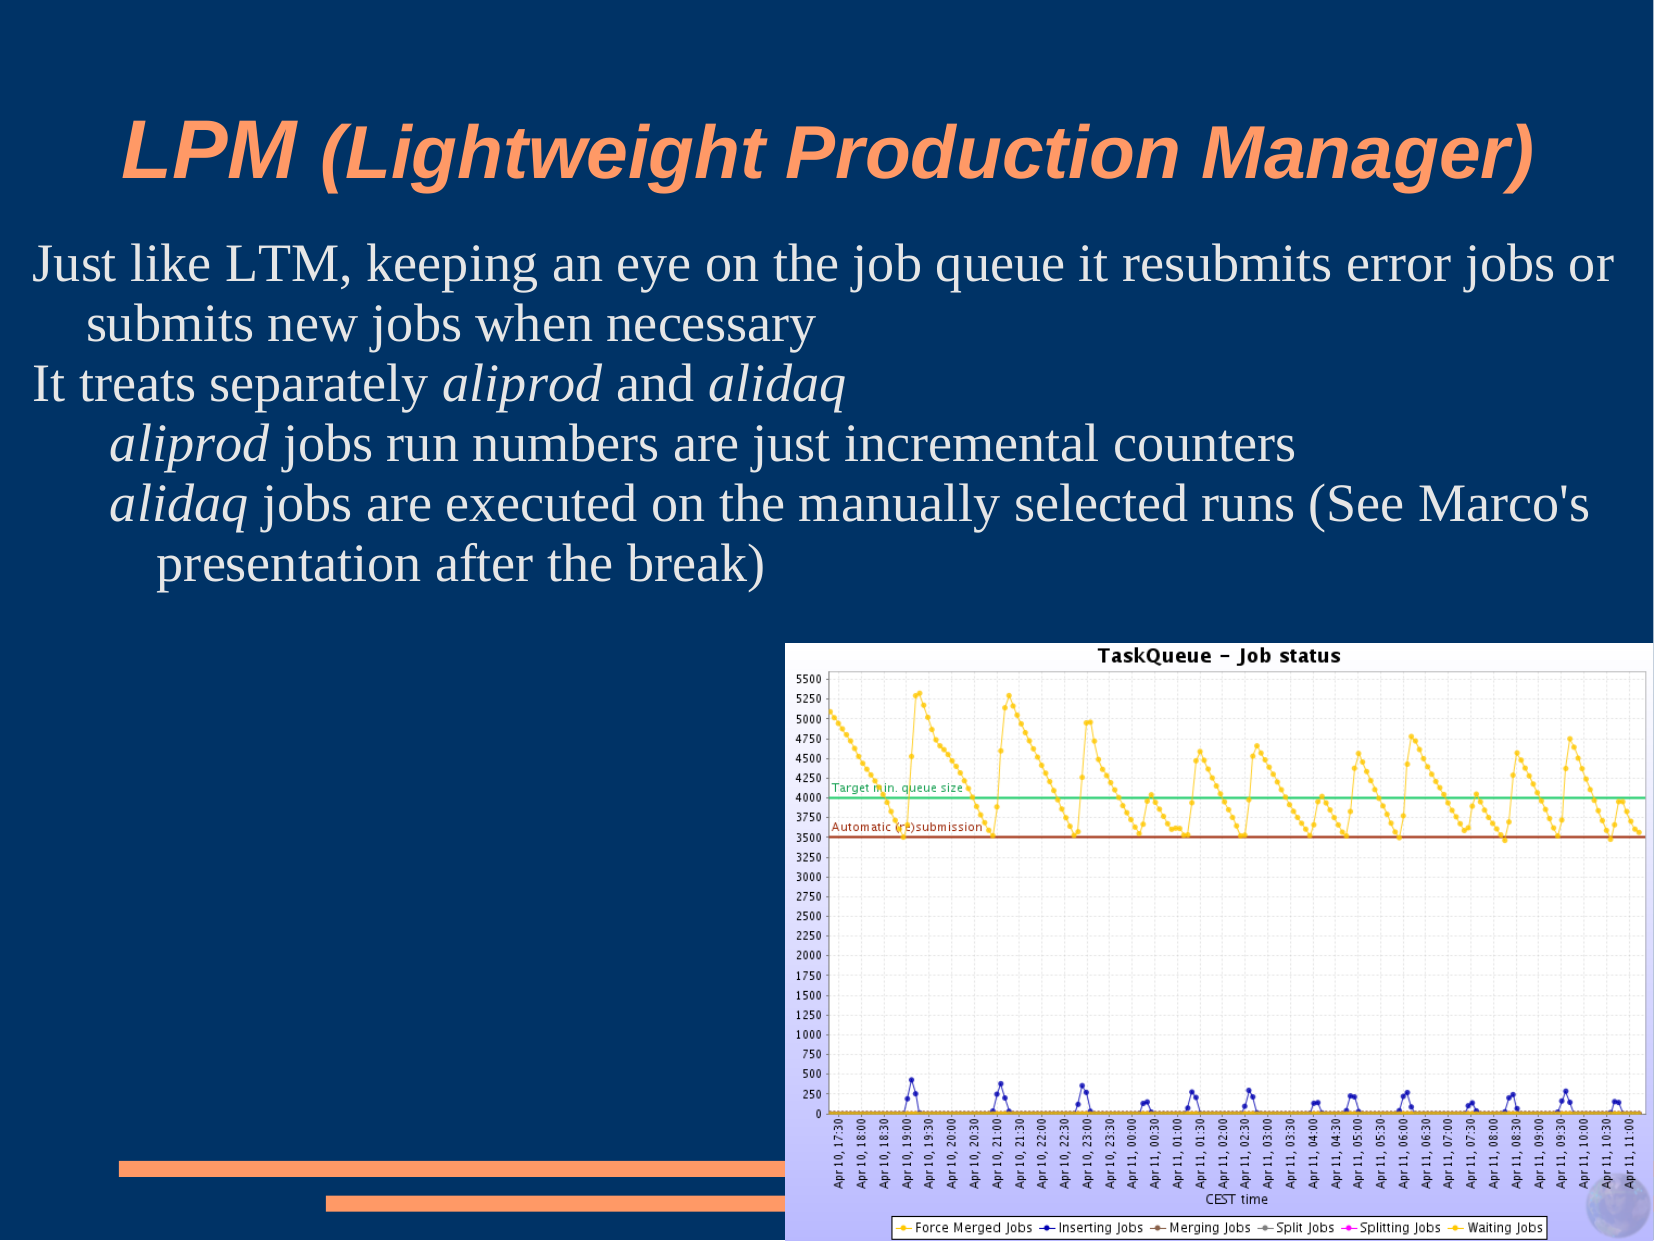

# LPM (Lightweight Production Manager)
Just like LTM, keeping an eye on the job queue it resubmits error jobs or submits new jobs when necessary
It treats separately aliprod and alidaq
aliprod jobs run numbers are just incremental counters
alidaq jobs are executed on the manually selected runs (See Marco's presentation after the break)